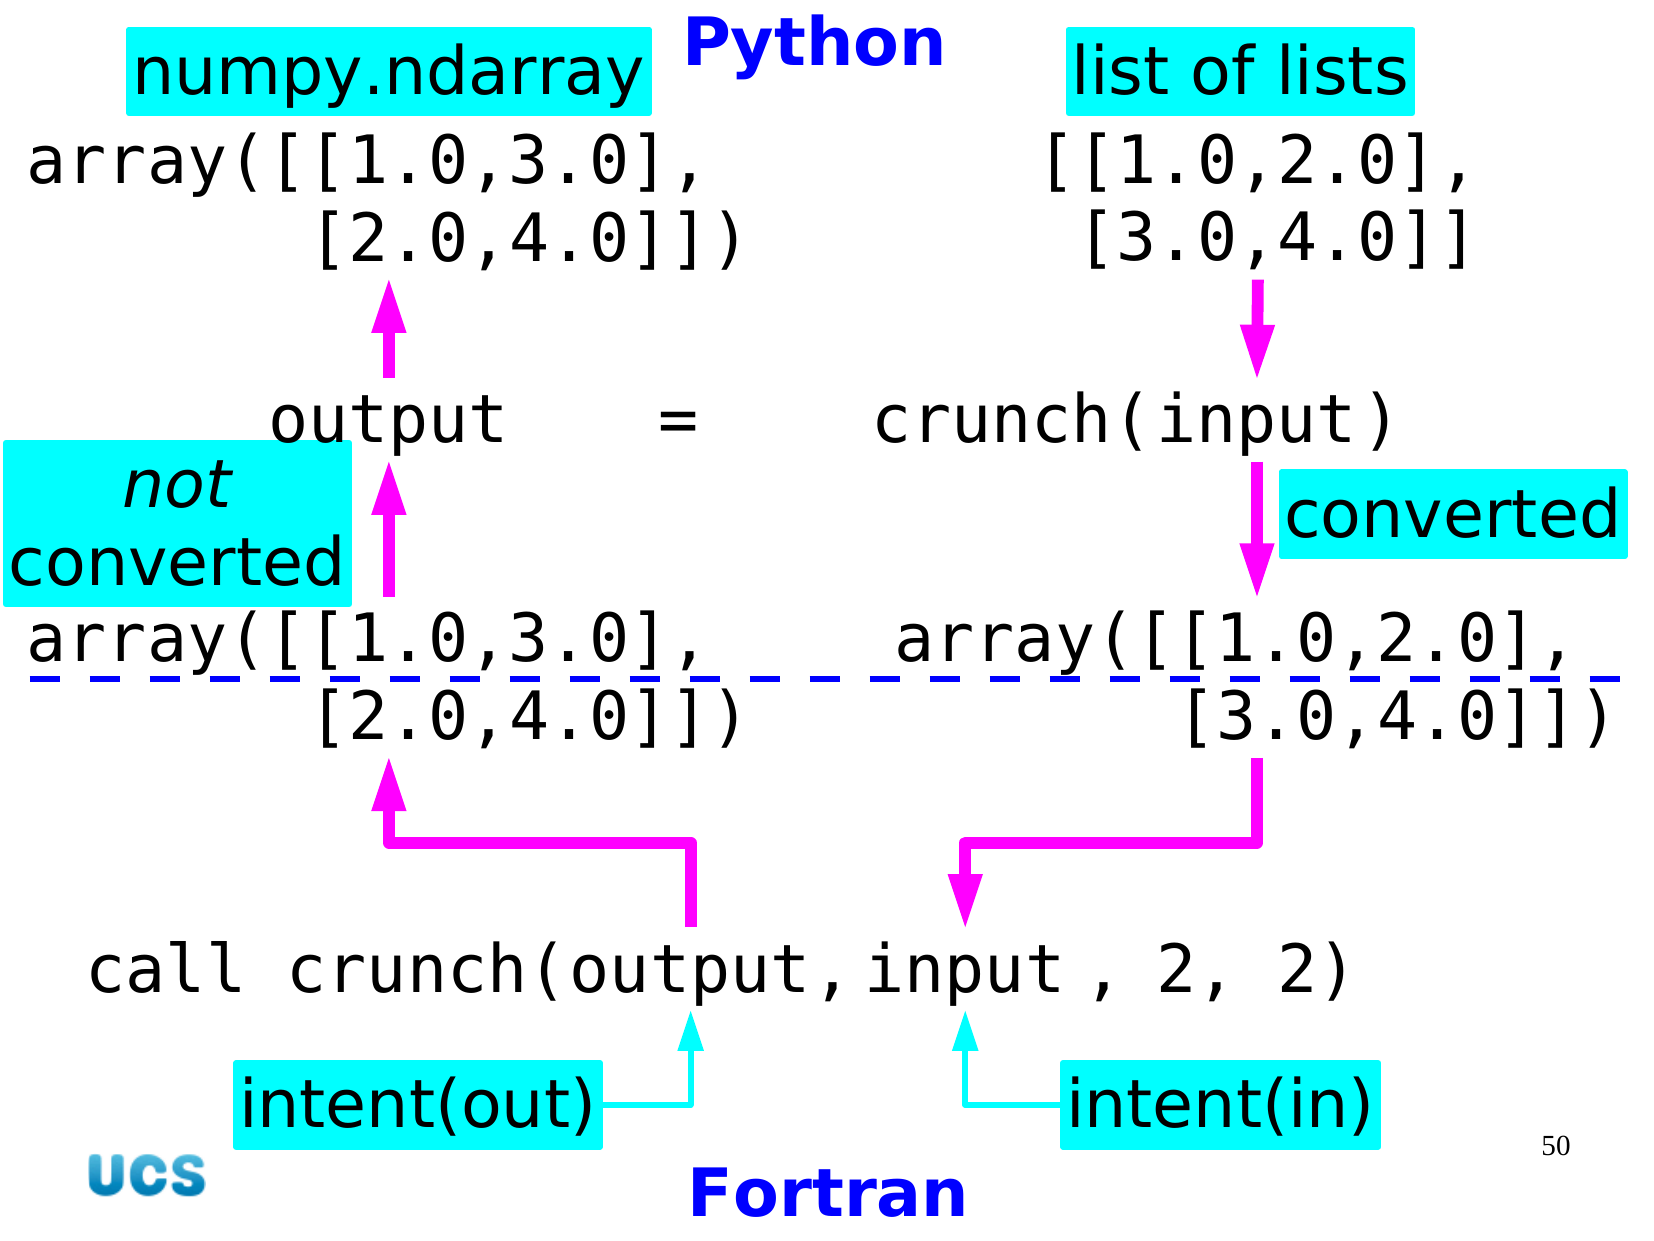

Python
numpy.ndarray
list of lists
[[1.0,2.0],
 [3.0,4.0]]
array([[1.0,3.0],
 [2.0,4.0]])
output
=
crunch(
input
)
not
converted
converted
array([[1.0,2.0],
 [3.0,4.0]])
array([[1.0,3.0],
 [2.0,4.0]])
call crunch(
output
,
input
,
2, 2)
intent(out)
intent(in)
50
Fortran